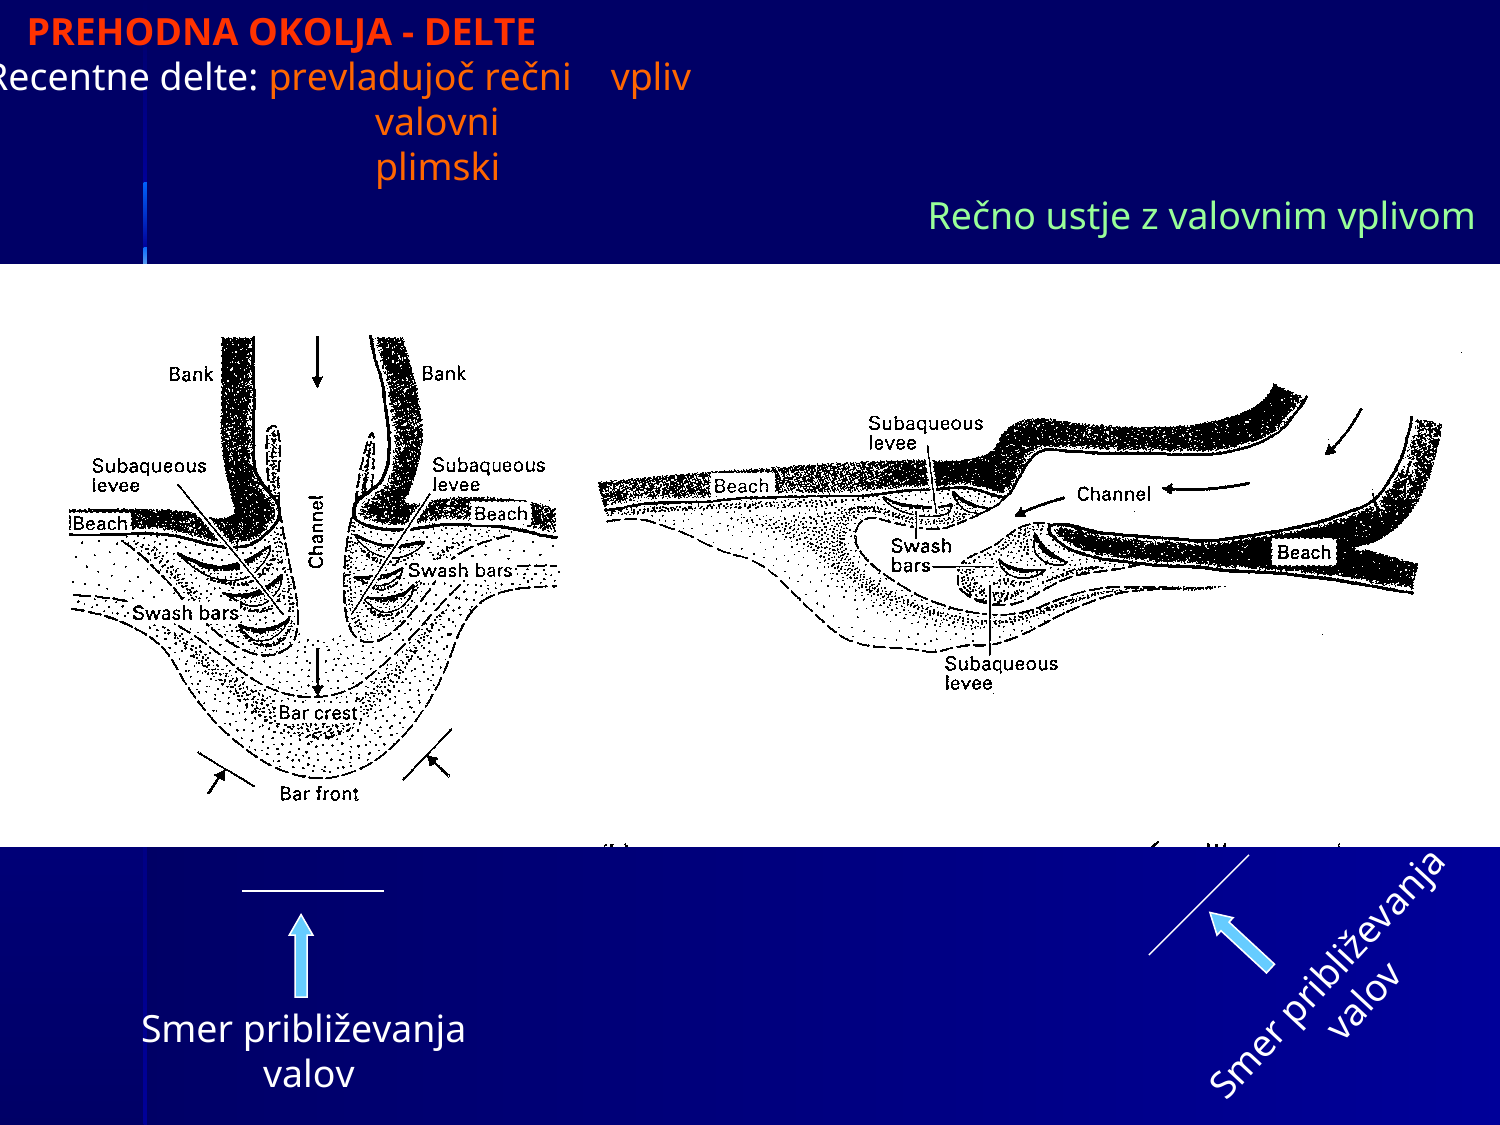

PREHODNA OKOLJA - DELTE
Recentne delte: prevladujoč rečni vpliv
 valovni
 plimski
Rečno ustje z valovnim vplivom
Smer približevanja
valov
Smer približevanja
valov